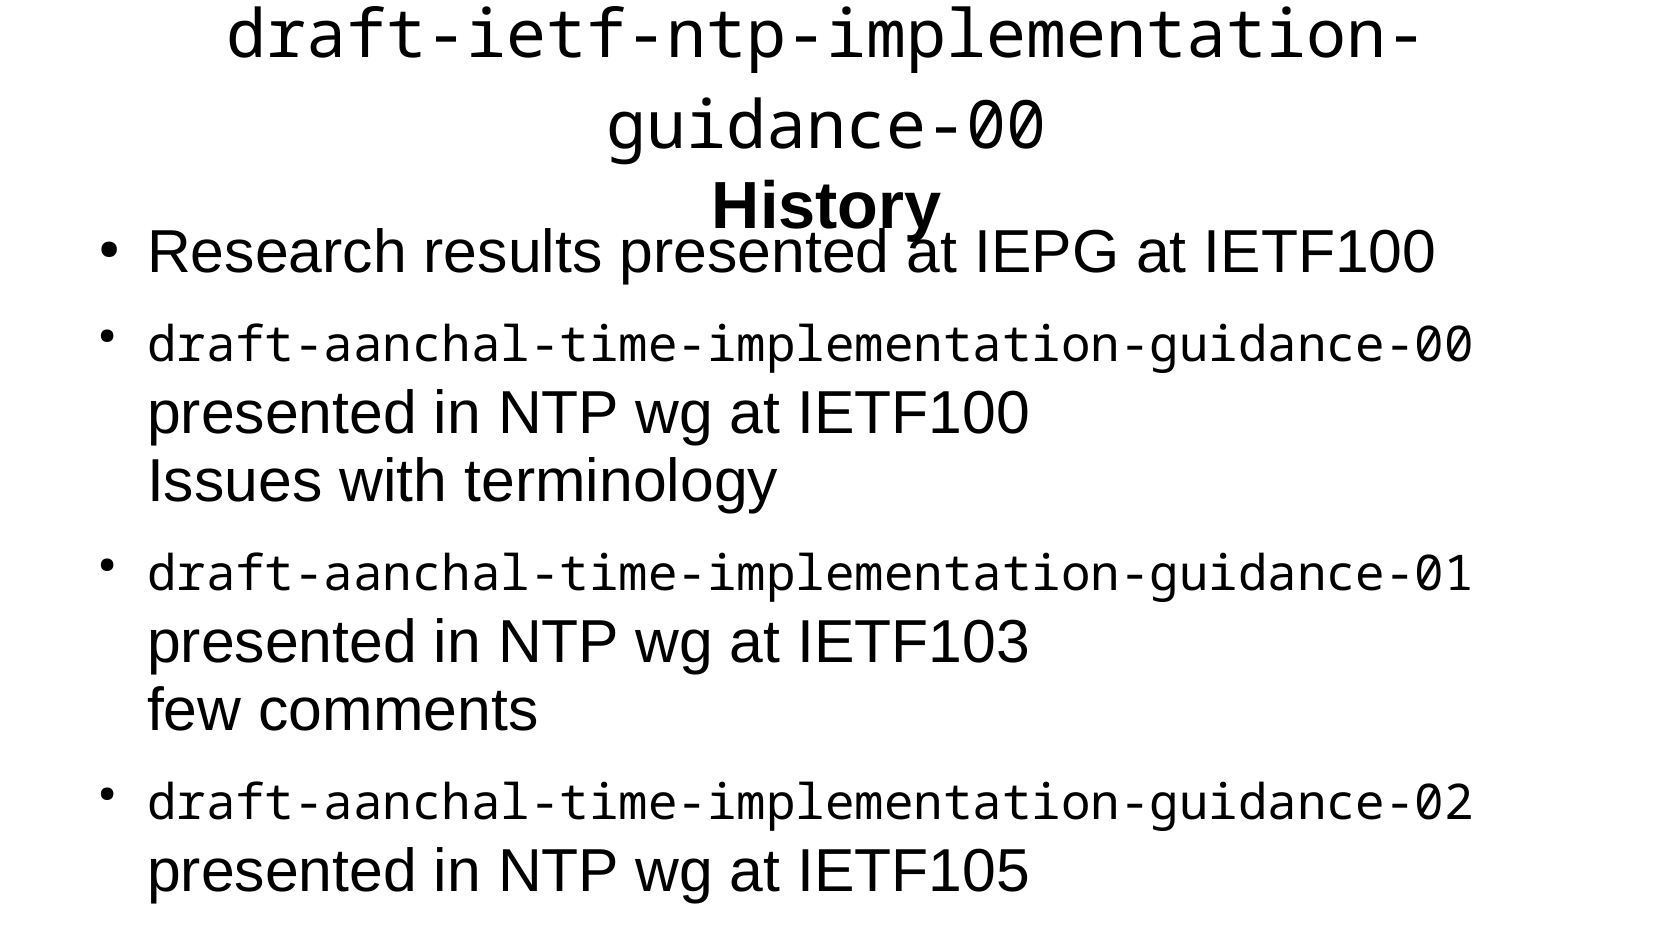

# draft-ietf-ntp-implementation-guidance-00 History
Research results presented at IEPG at IETF100
draft-aanchal-time-implementation-guidance-00 presented in NTP wg at IETF100
Issues with terminology
draft-aanchal-time-implementation-guidance-01 presented in NTP wg at IETF103
few comments
draft-aanchal-time-implementation-guidance-02 presented in NTP wg at IETF105